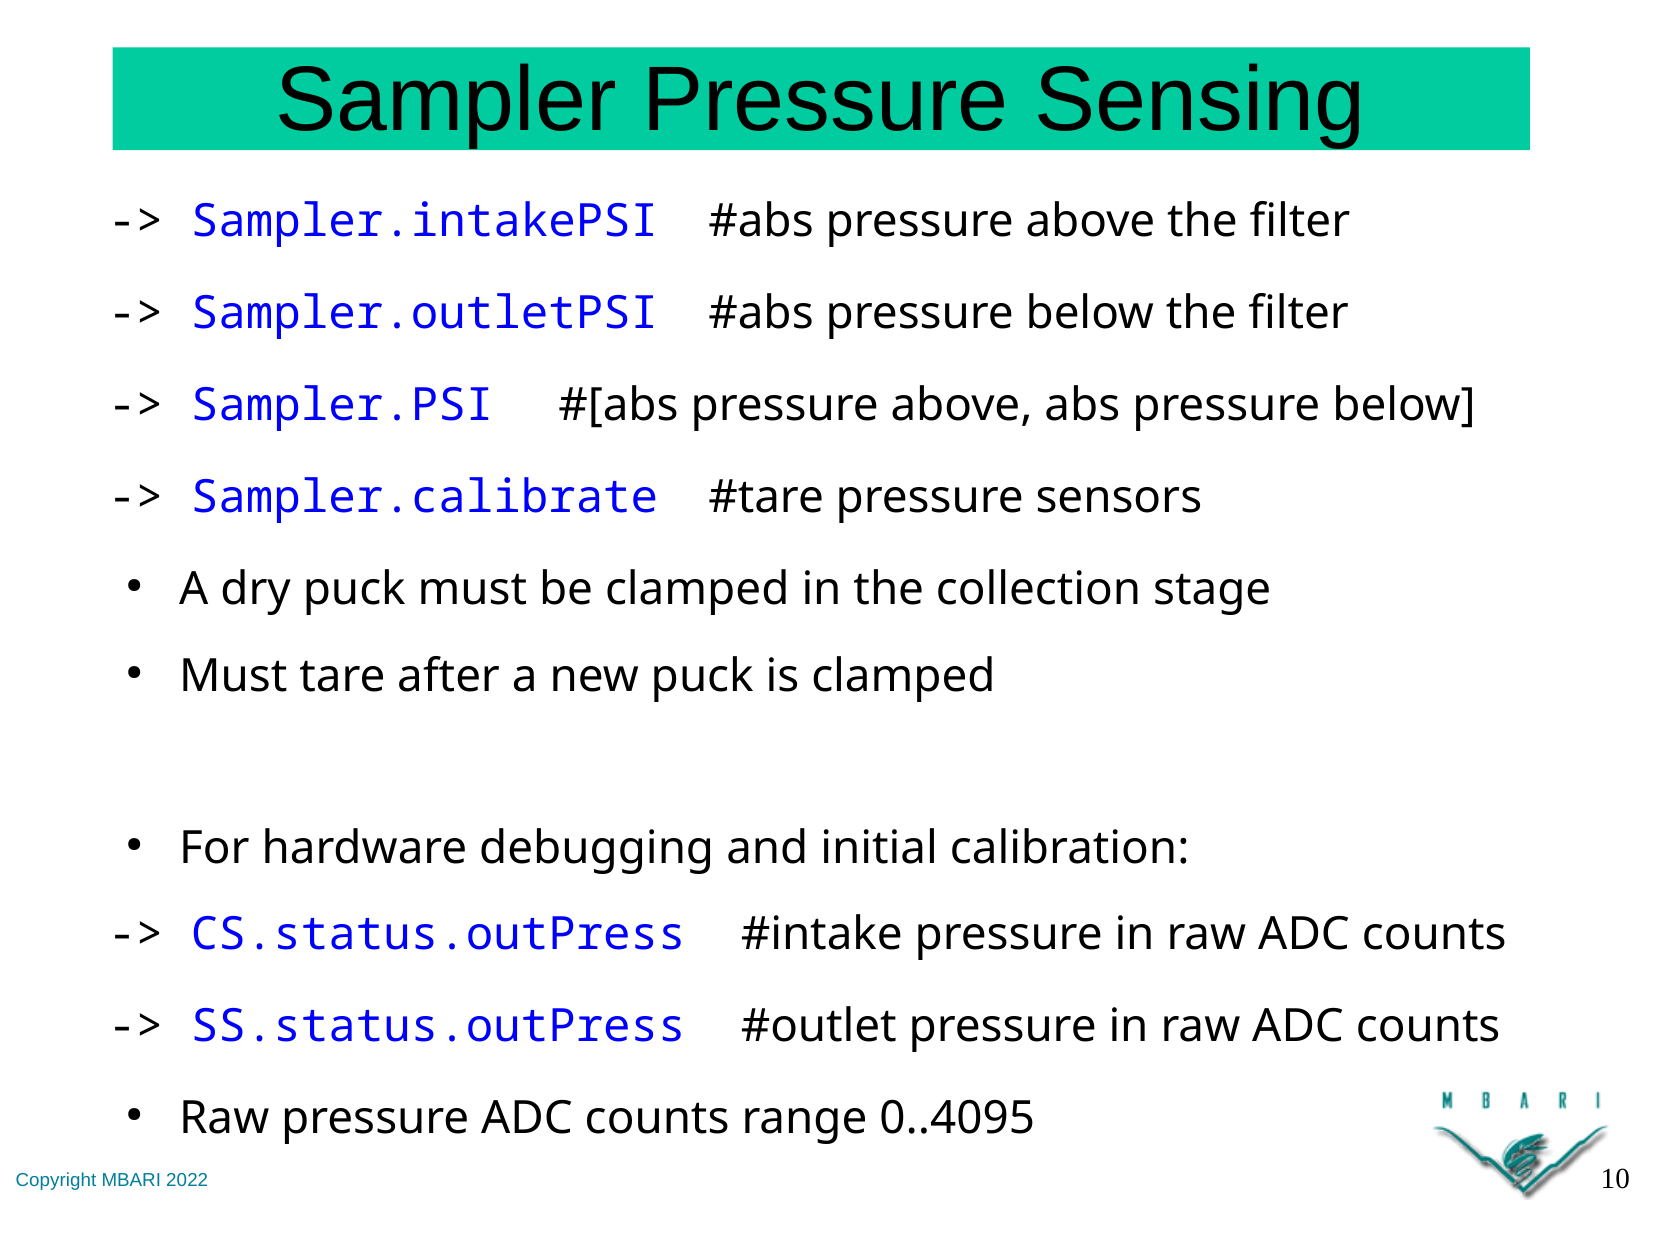

# Sampler Pressure Sensing
-> Sampler.intakePSI	#abs pressure above the filter
-> Sampler.outletPSI	#abs pressure below the filter
-> Sampler.PSI	#[abs pressure above, abs pressure below]
-> Sampler.calibrate	#tare pressure sensors
A dry puck must be clamped in the collection stage
Must tare after a new puck is clamped
For hardware debugging and initial calibration:
-> CS.status.outPress #intake pressure in raw ADC counts
-> SS.status.outPress #outlet pressure in raw ADC counts
Raw pressure ADC counts range 0..4095